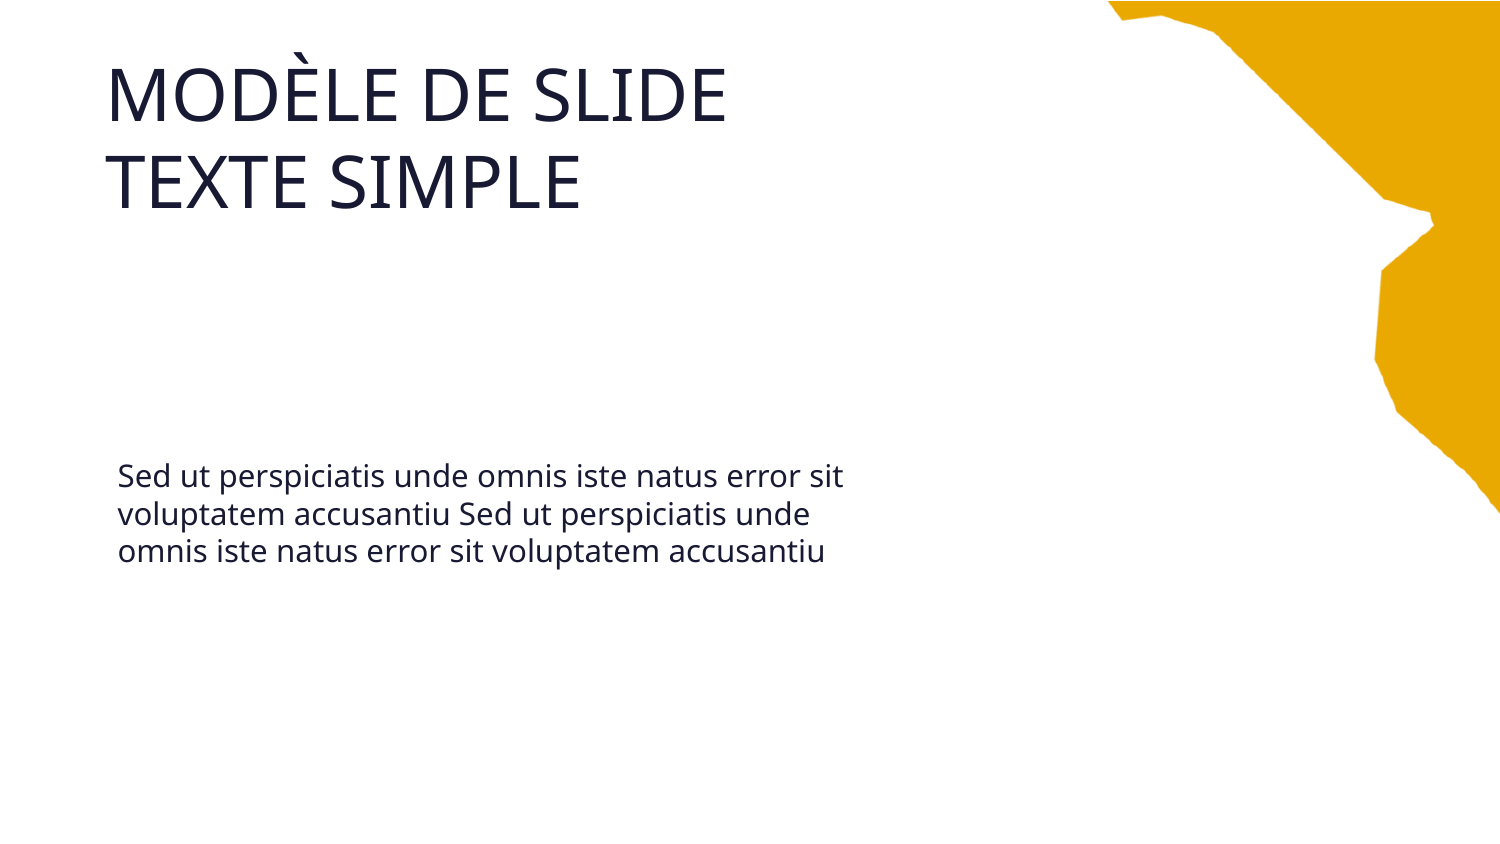

MODÈLE DE SLIDE
TEXTE SIMPLE
INVENTORE VERITATIS ET QUASI
ARCHITECTO BEATAE
Sed ut perspiciatis unde omnis iste natus error sit voluptatem accusantiu Sed ut perspiciatis unde omnis iste natus error sit voluptatem accusantiu